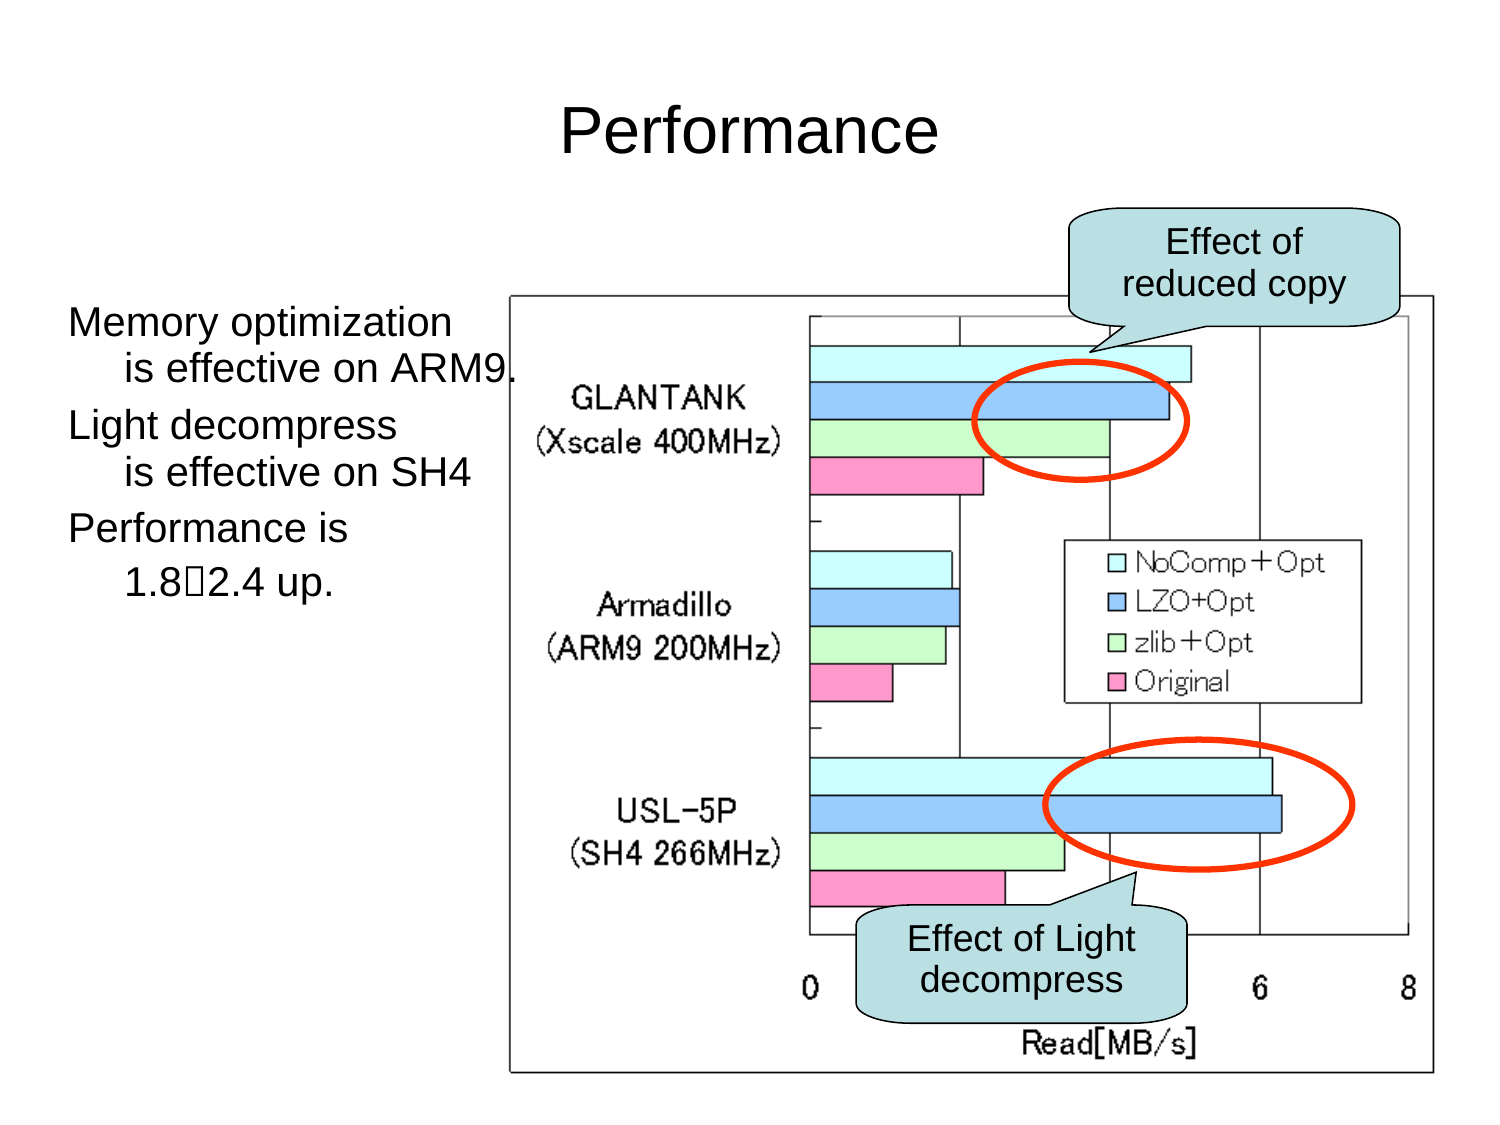

# Performance
Effect of reduced copy
Memory optimization
is effective on ARM9.
Light decompress
is effective on SH4
Performance is
1.8～2.4 up.
Effect of Light decompress